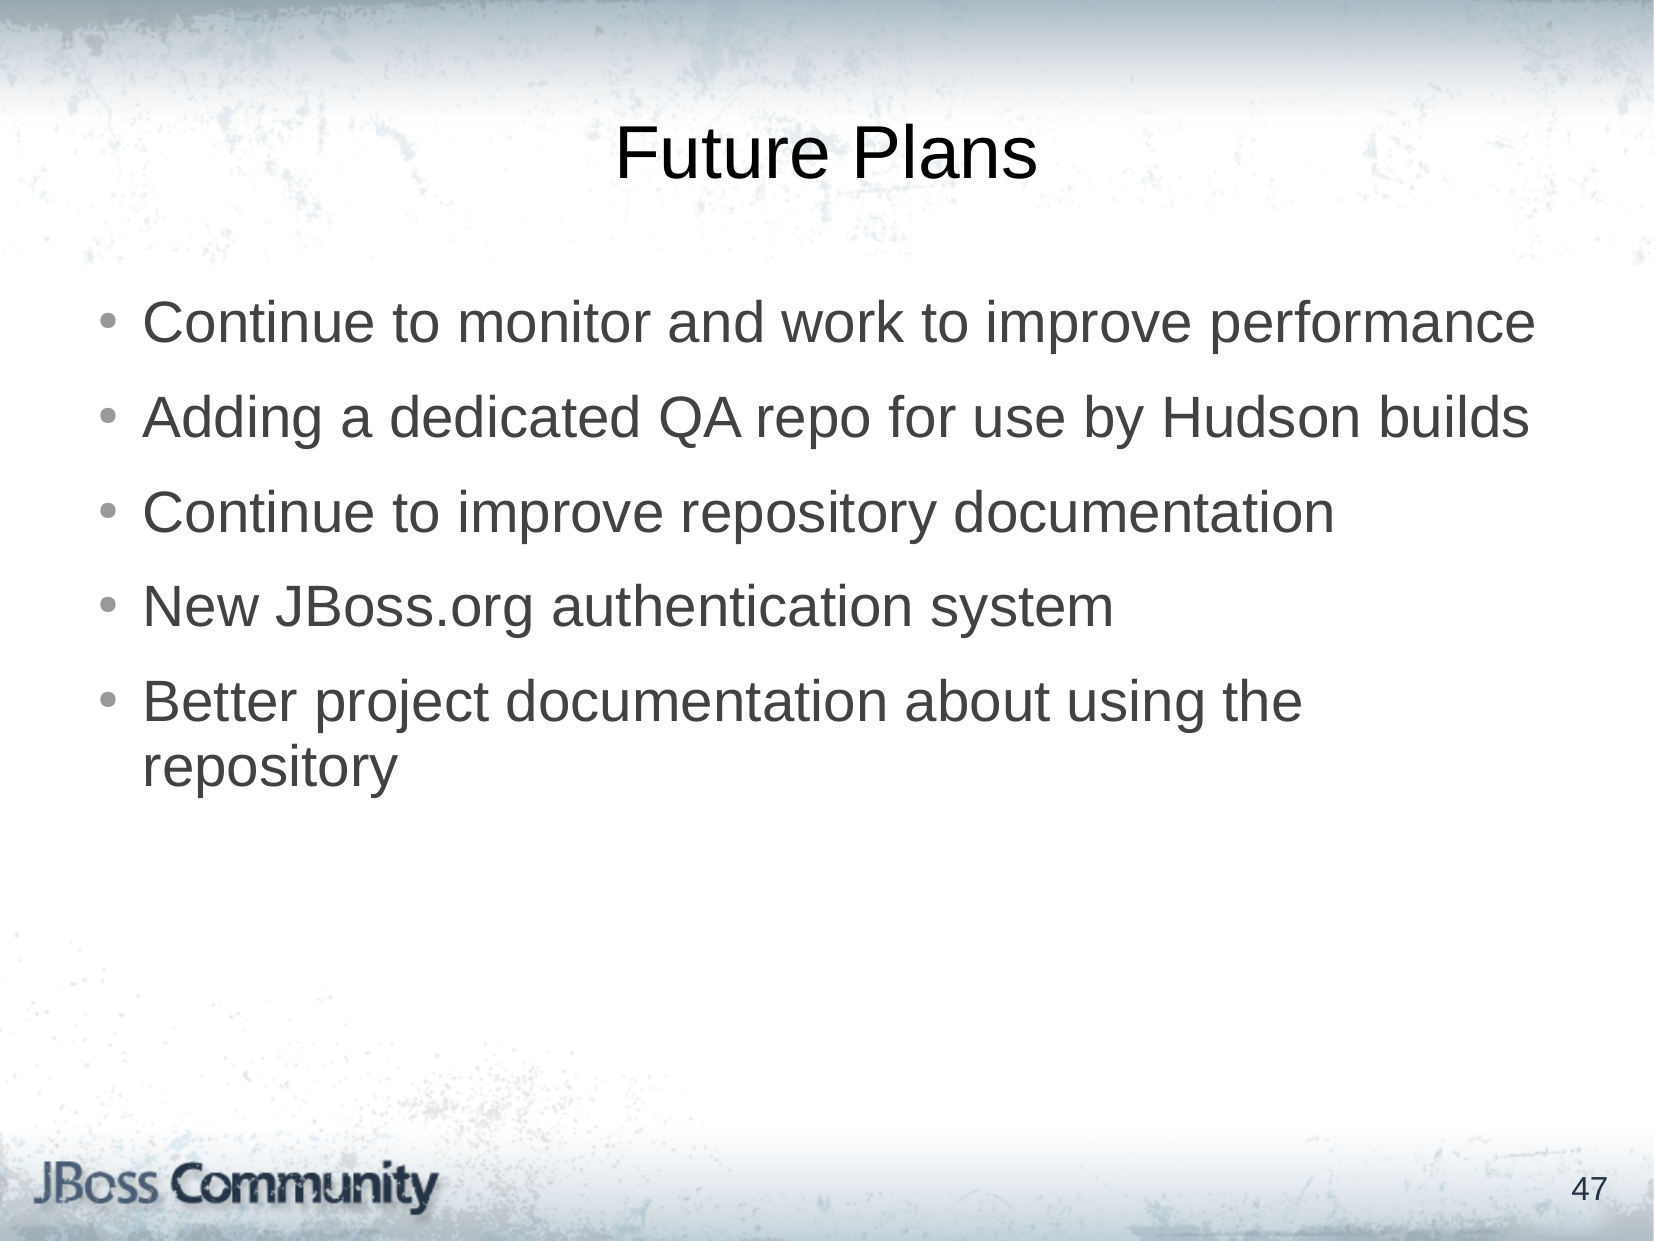

# Future Plans
Continue to monitor and work to improve performance
Adding a dedicated QA repo for use by Hudson builds
Continue to improve repository documentation
New JBoss.org authentication system
Better project documentation about using the repository